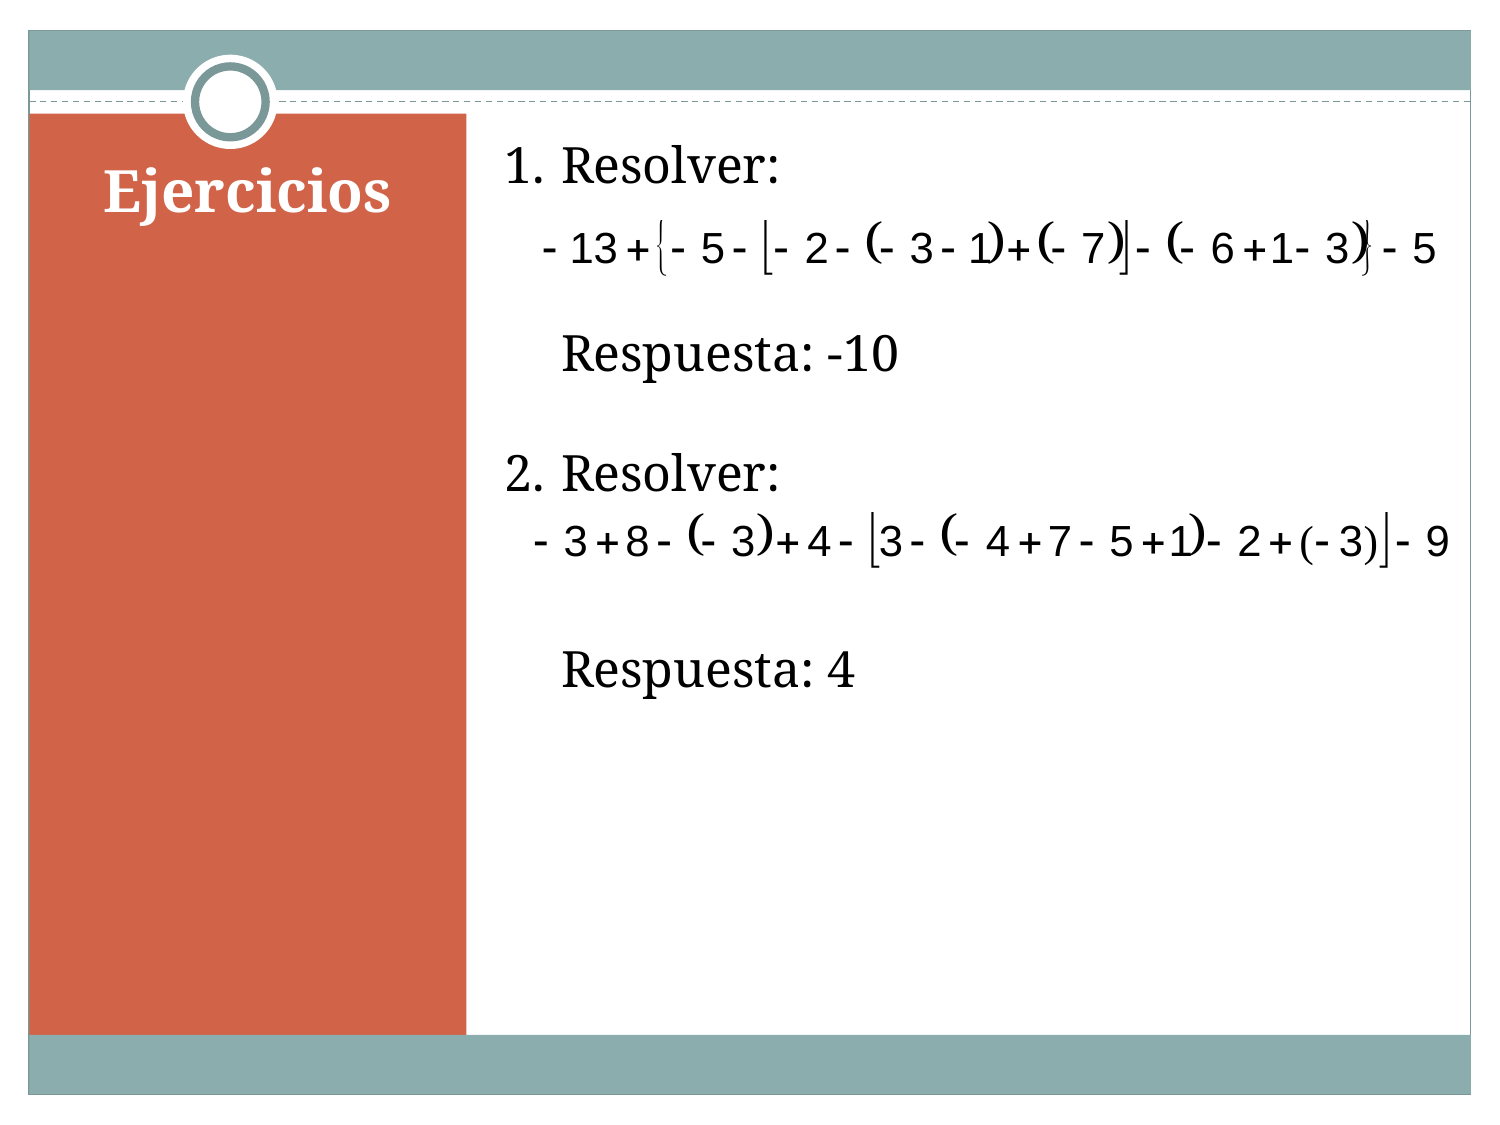

Resolver:
	Respuesta: -10
Resolver:
	Respuesta: 4
#